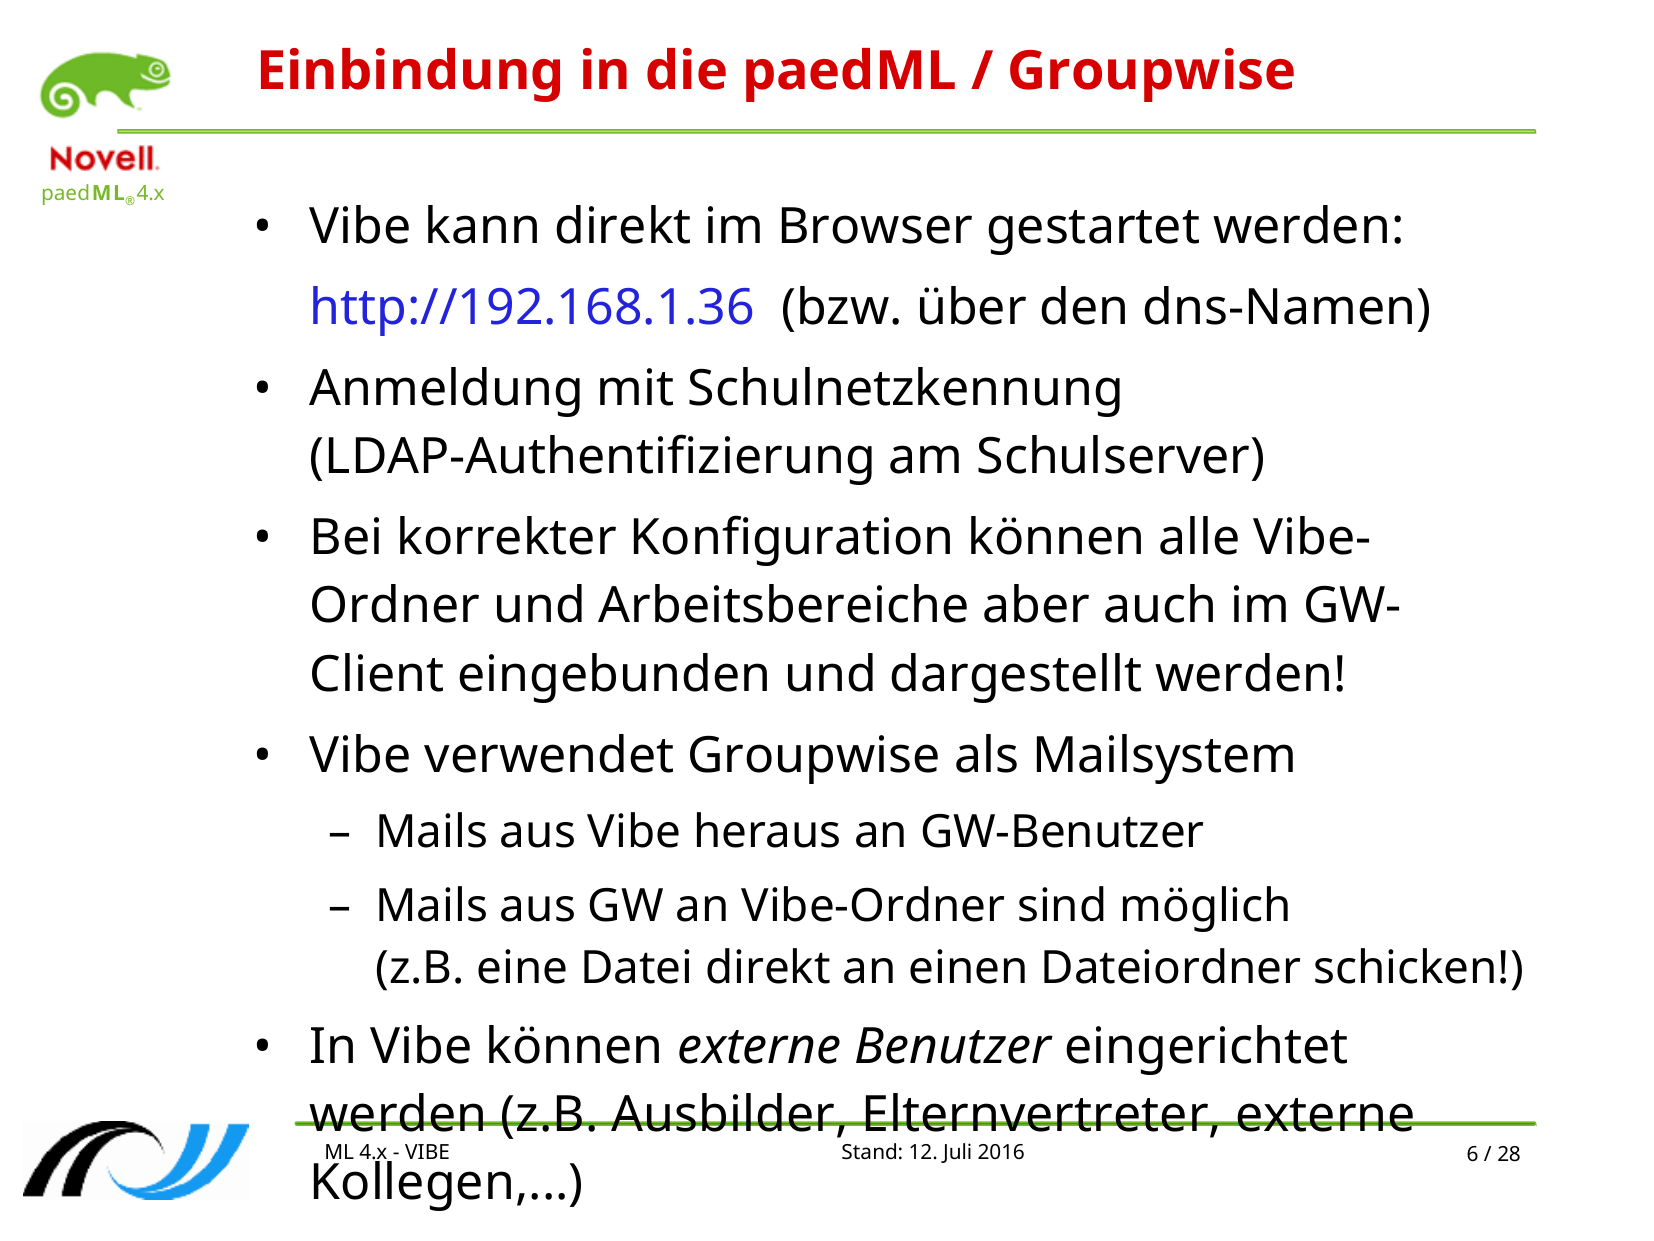

# Einbindung in die paedML / Groupwise
Vibe kann direkt im Browser gestartet werden:
http://192.168.1.36 (bzw. über den dns-Namen)
Anmeldung mit Schulnetzkennung
(LDAP-Authentifizierung am Schulserver)
Bei korrekter Konfiguration können alle Vibe-Ordner und Arbeitsbereiche aber auch im GW-Client eingebunden und dargestellt werden!
Vibe verwendet Groupwise als Mailsystem
Mails aus Vibe heraus an GW-Benutzer
Mails aus GW an Vibe-Ordner sind möglich
(z.B. eine Datei direkt an einen Dateiordner schicken!)
In Vibe können externe Benutzer eingerichtet werden (z.B. Ausbilder, Elternvertreter, externe Kollegen,...)
ML 4.x - VIBE
12. Juli 2016
6